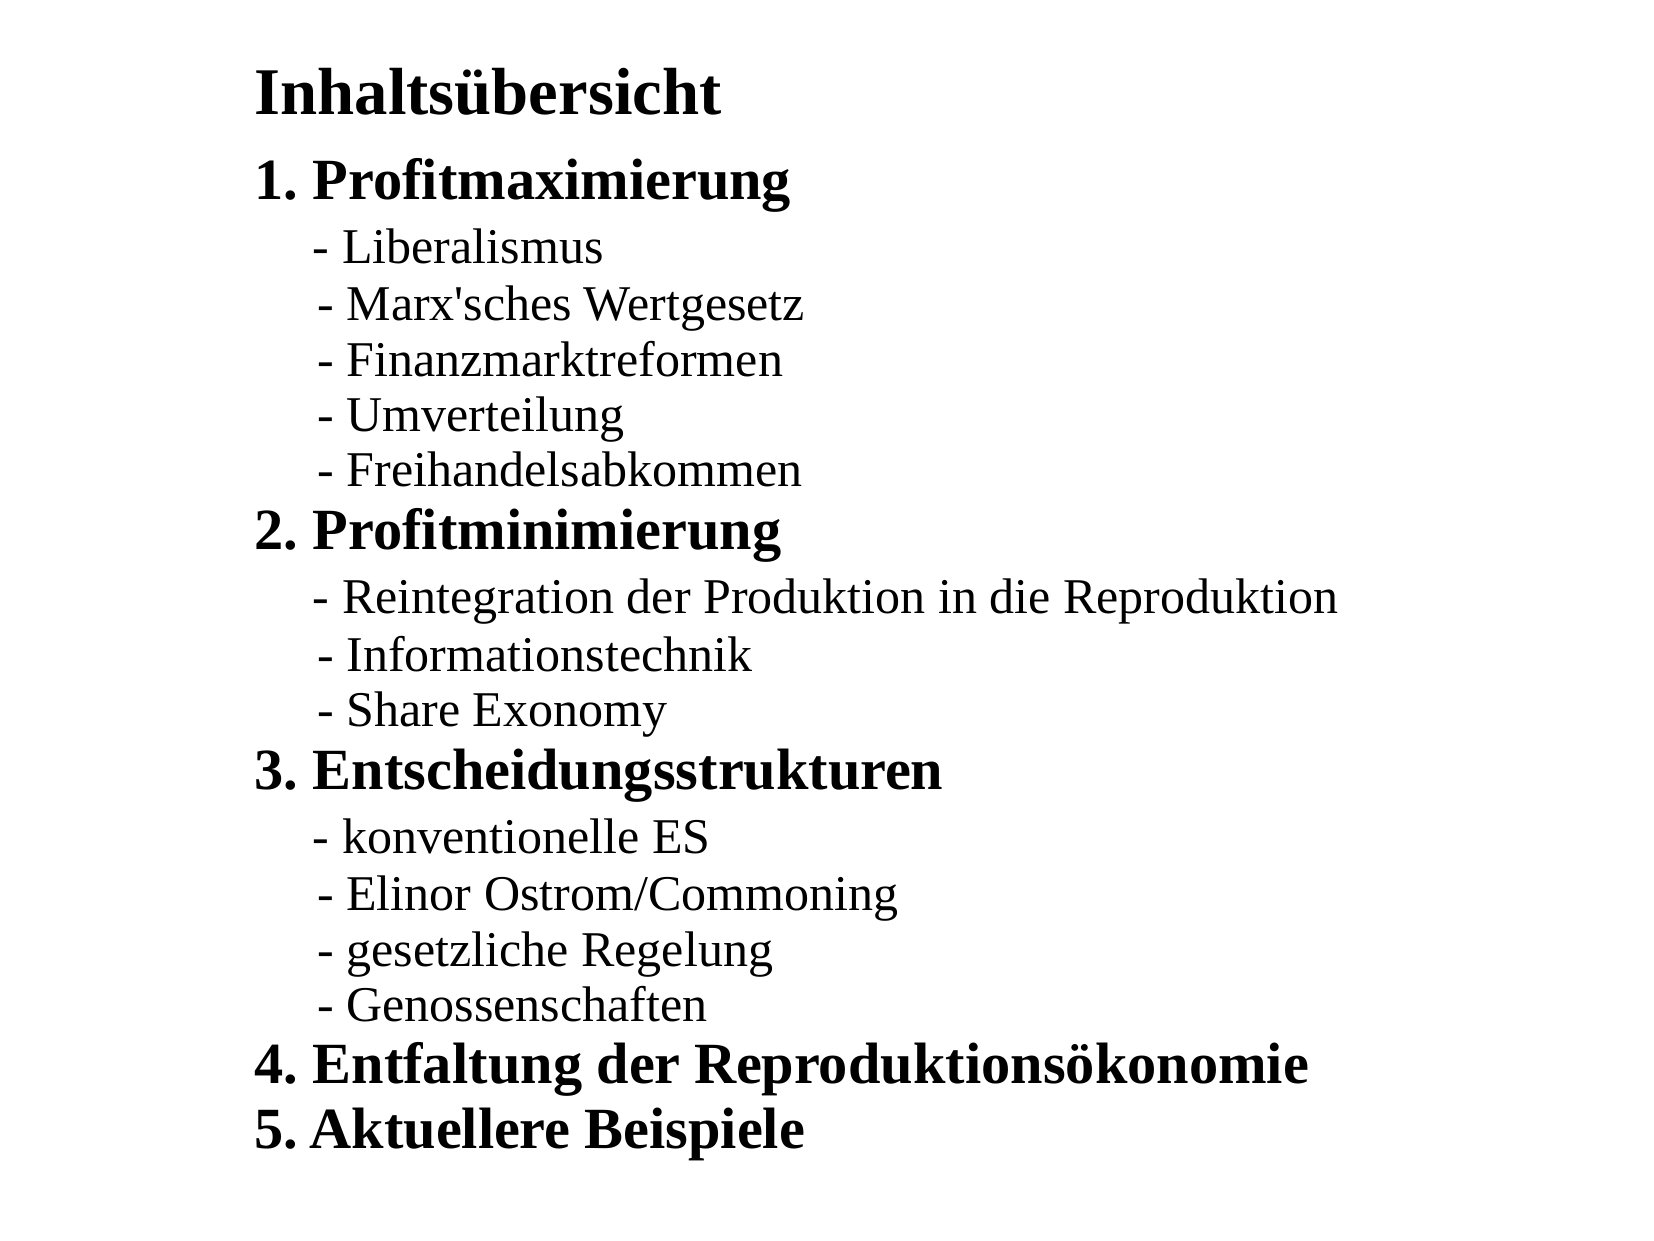

Inhaltsübersicht
1. Profitmaximierung
 - Liberalismus
 - Marx'sches Wertgesetz
 - Finanzmarktreformen
 - Umverteilung
 - Freihandelsabkommen
2. Profitminimierung
 - Reintegration der Produktion in die Reproduktion
 - Informationstechnik
 - Share Exonomy
3. Entscheidungsstrukturen
 - konventionelle ES
 - Elinor Ostrom/Commoning
 - gesetzliche Regelung
 - Genossenschaften
4. Entfaltung der Reproduktionsökonomie
5. Aktuellere Beispiele